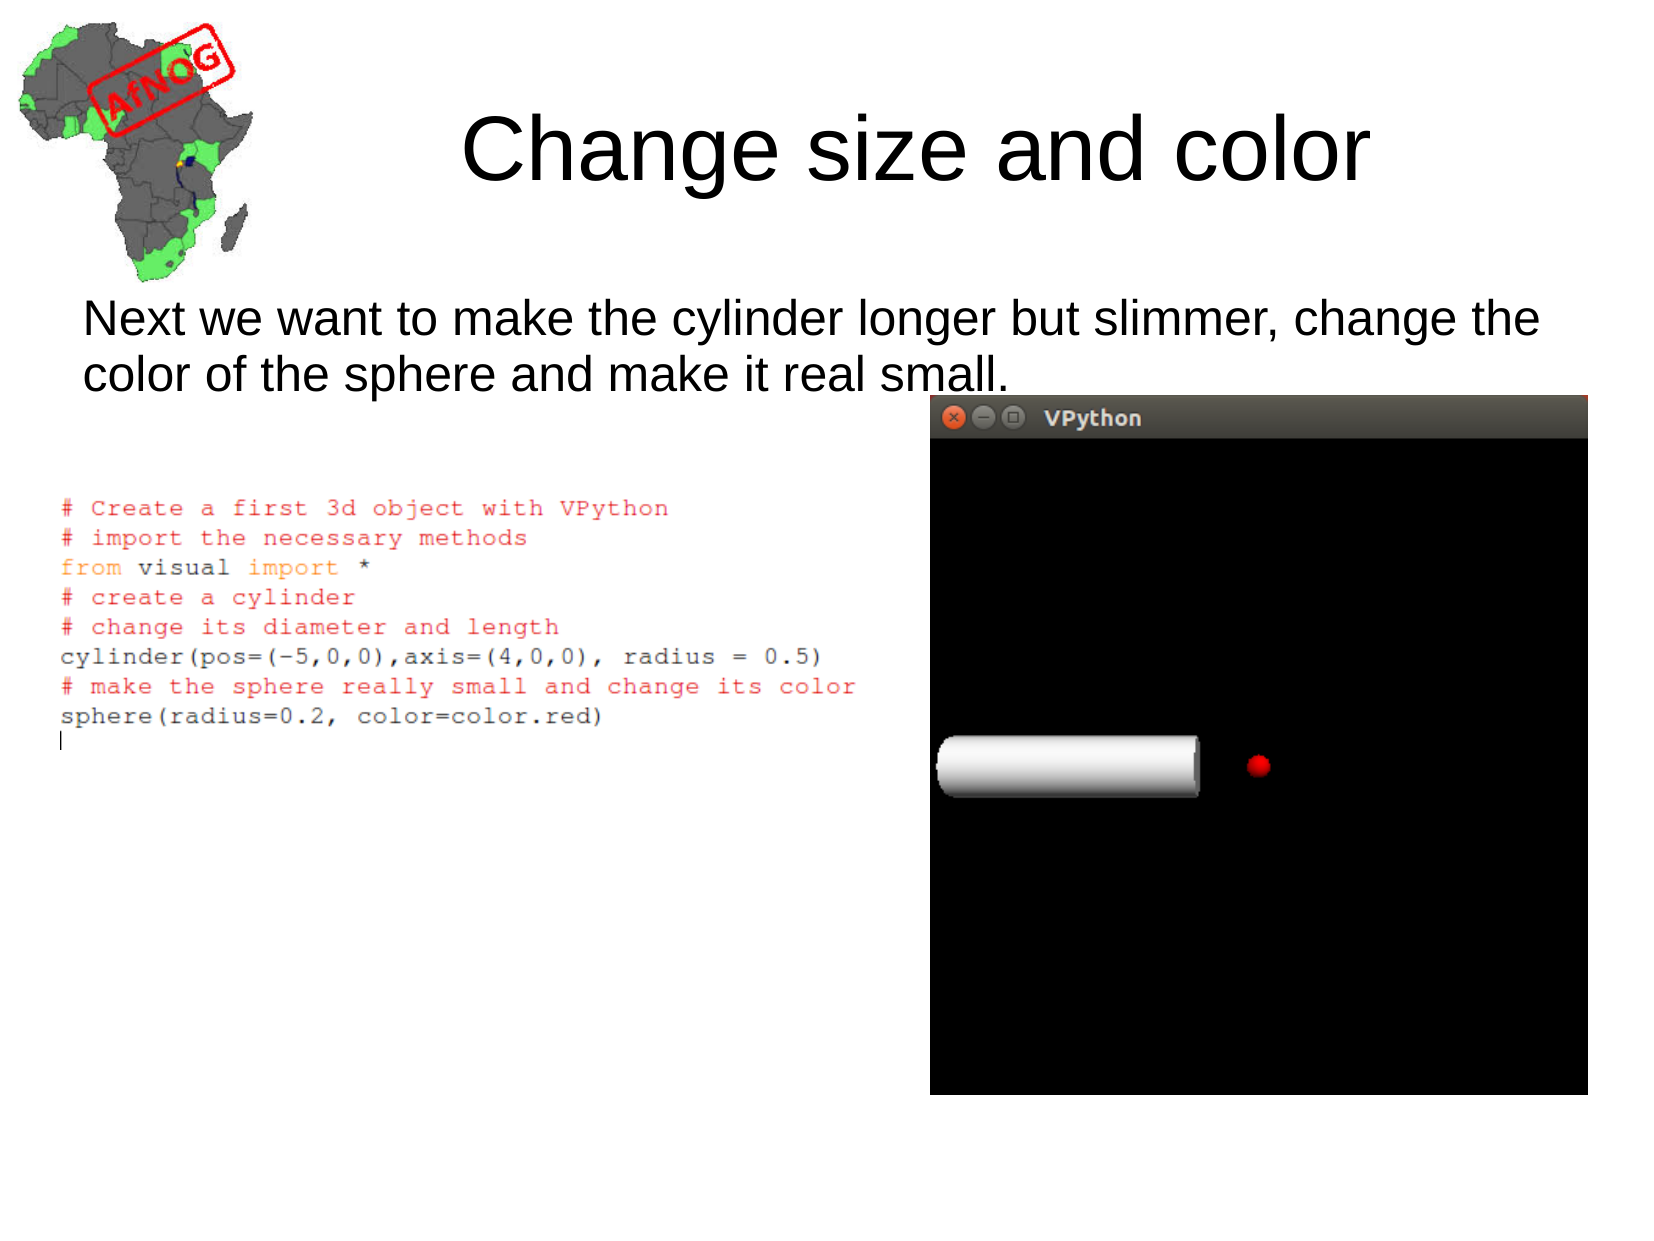

# Change size and color
Next we want to make the cylinder longer but slimmer, change the color of the sphere and make it real small.